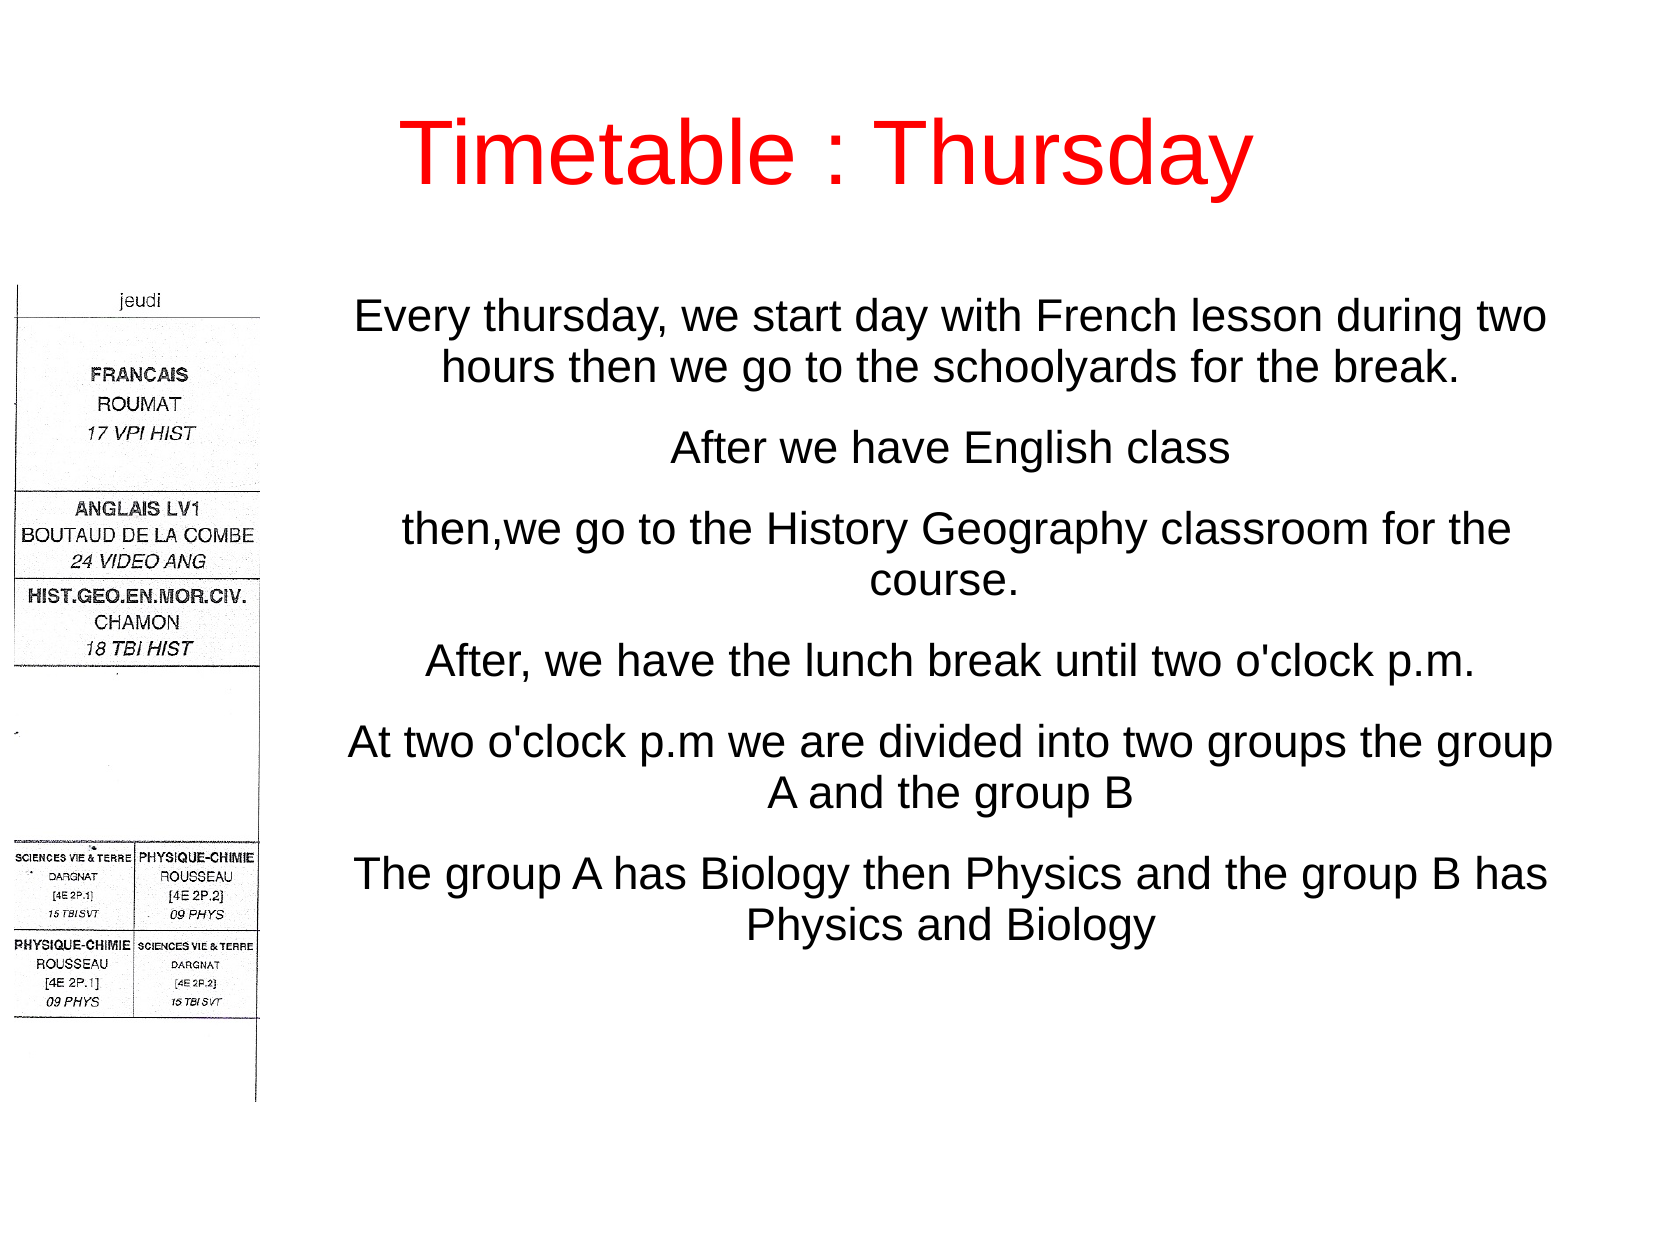

# Timetable : Thursday
Every thursday, we start day with French lesson during two hours then we go to the schoolyards for the break.
After we have English class
 then,we go to the History Geography classroom for the course.
After, we have the lunch break until two o'clock p.m.
At two o'clock p.m we are divided into two groups the group A and the group B
The group A has Biology then Physics and the group B has Physics and Biology